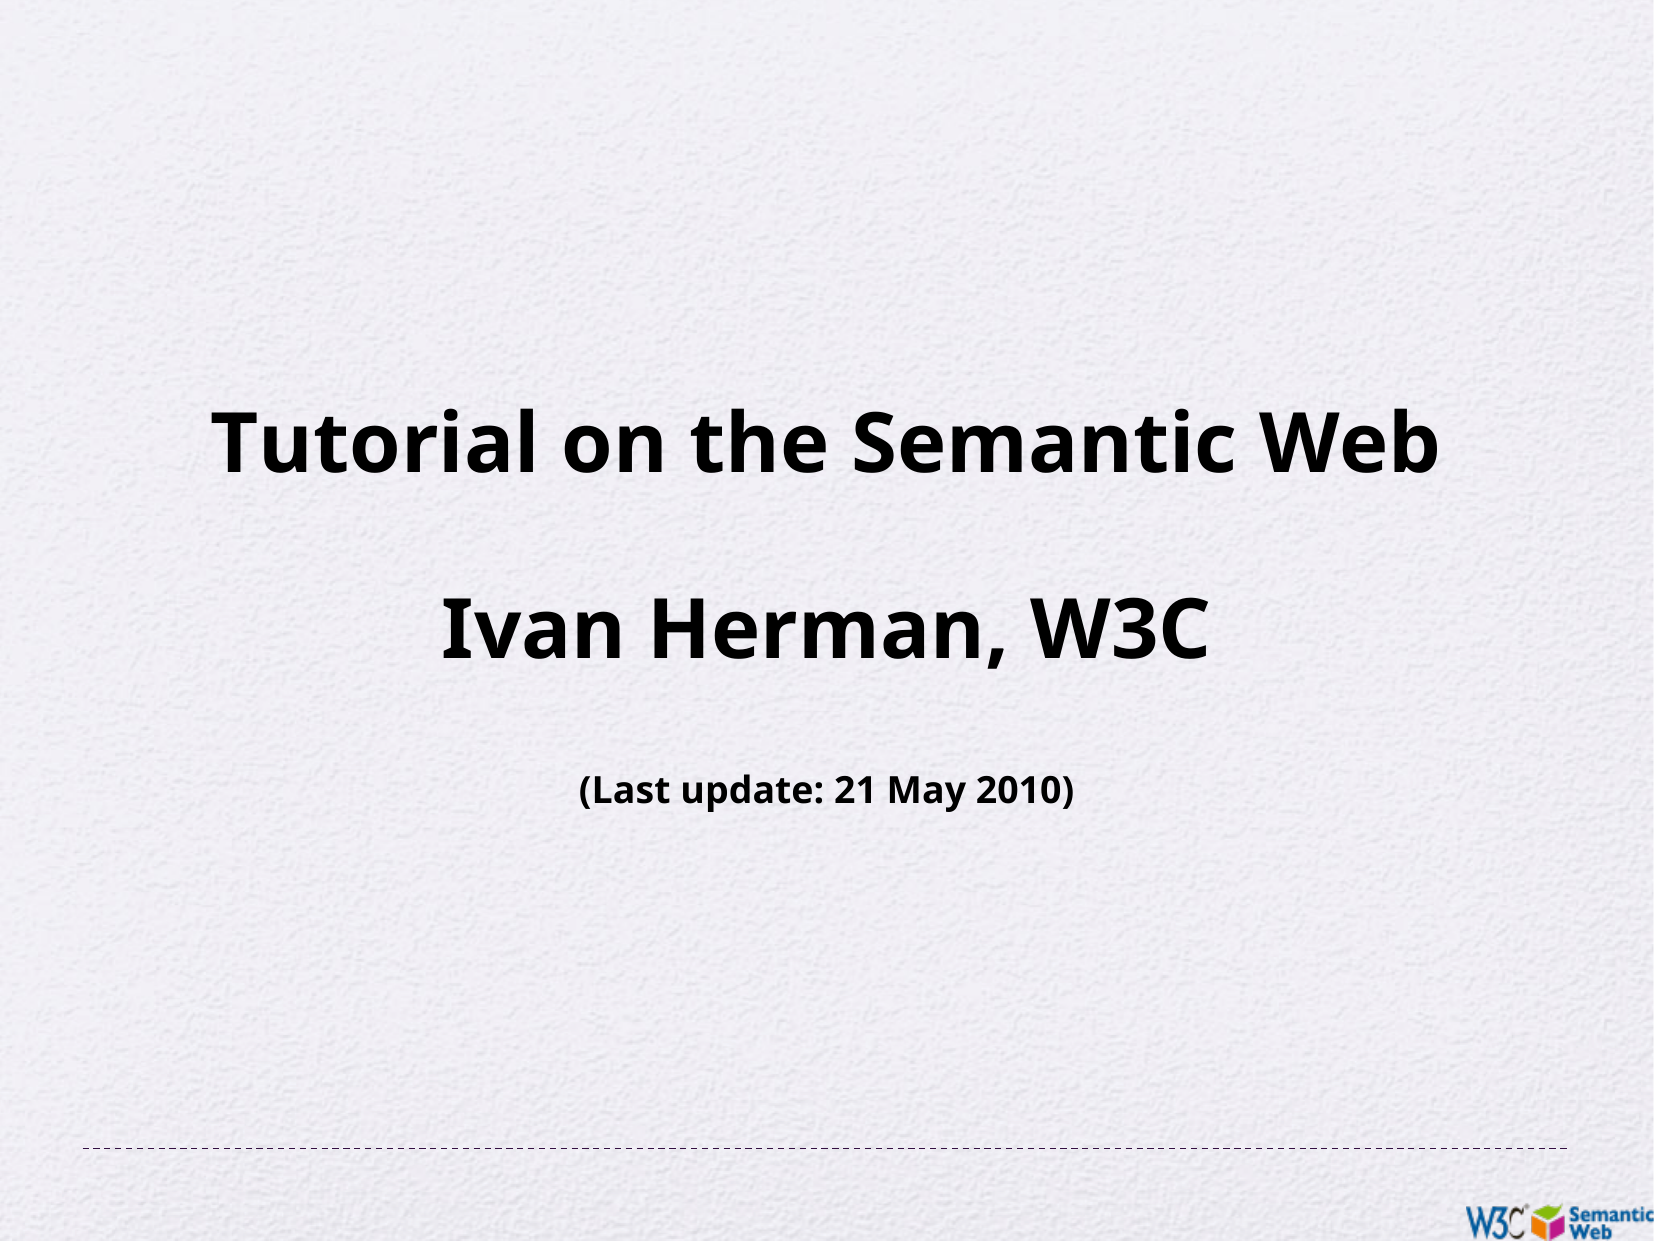

Tutorial on the Semantic Web
Ivan Herman, W3C
(Last update: 21 May 2010)